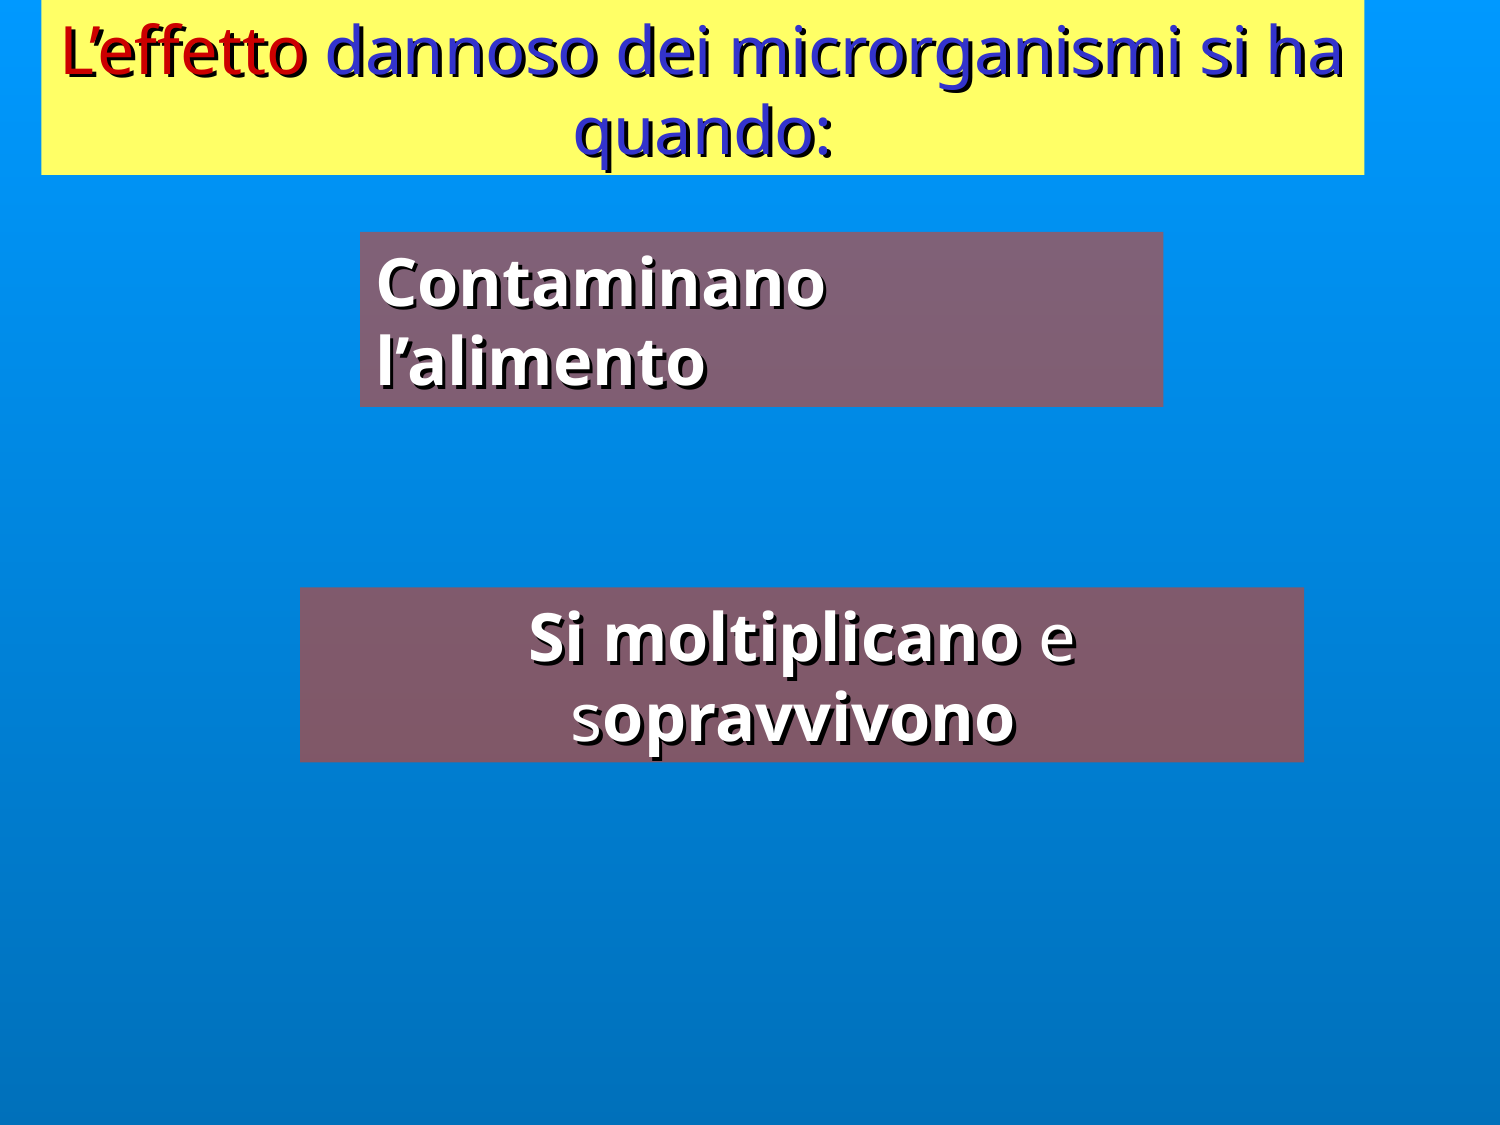

L’effetto dannoso dei microrganismi si ha quando:
Contaminano l’alimento
Si moltiplicano e sopravvivono